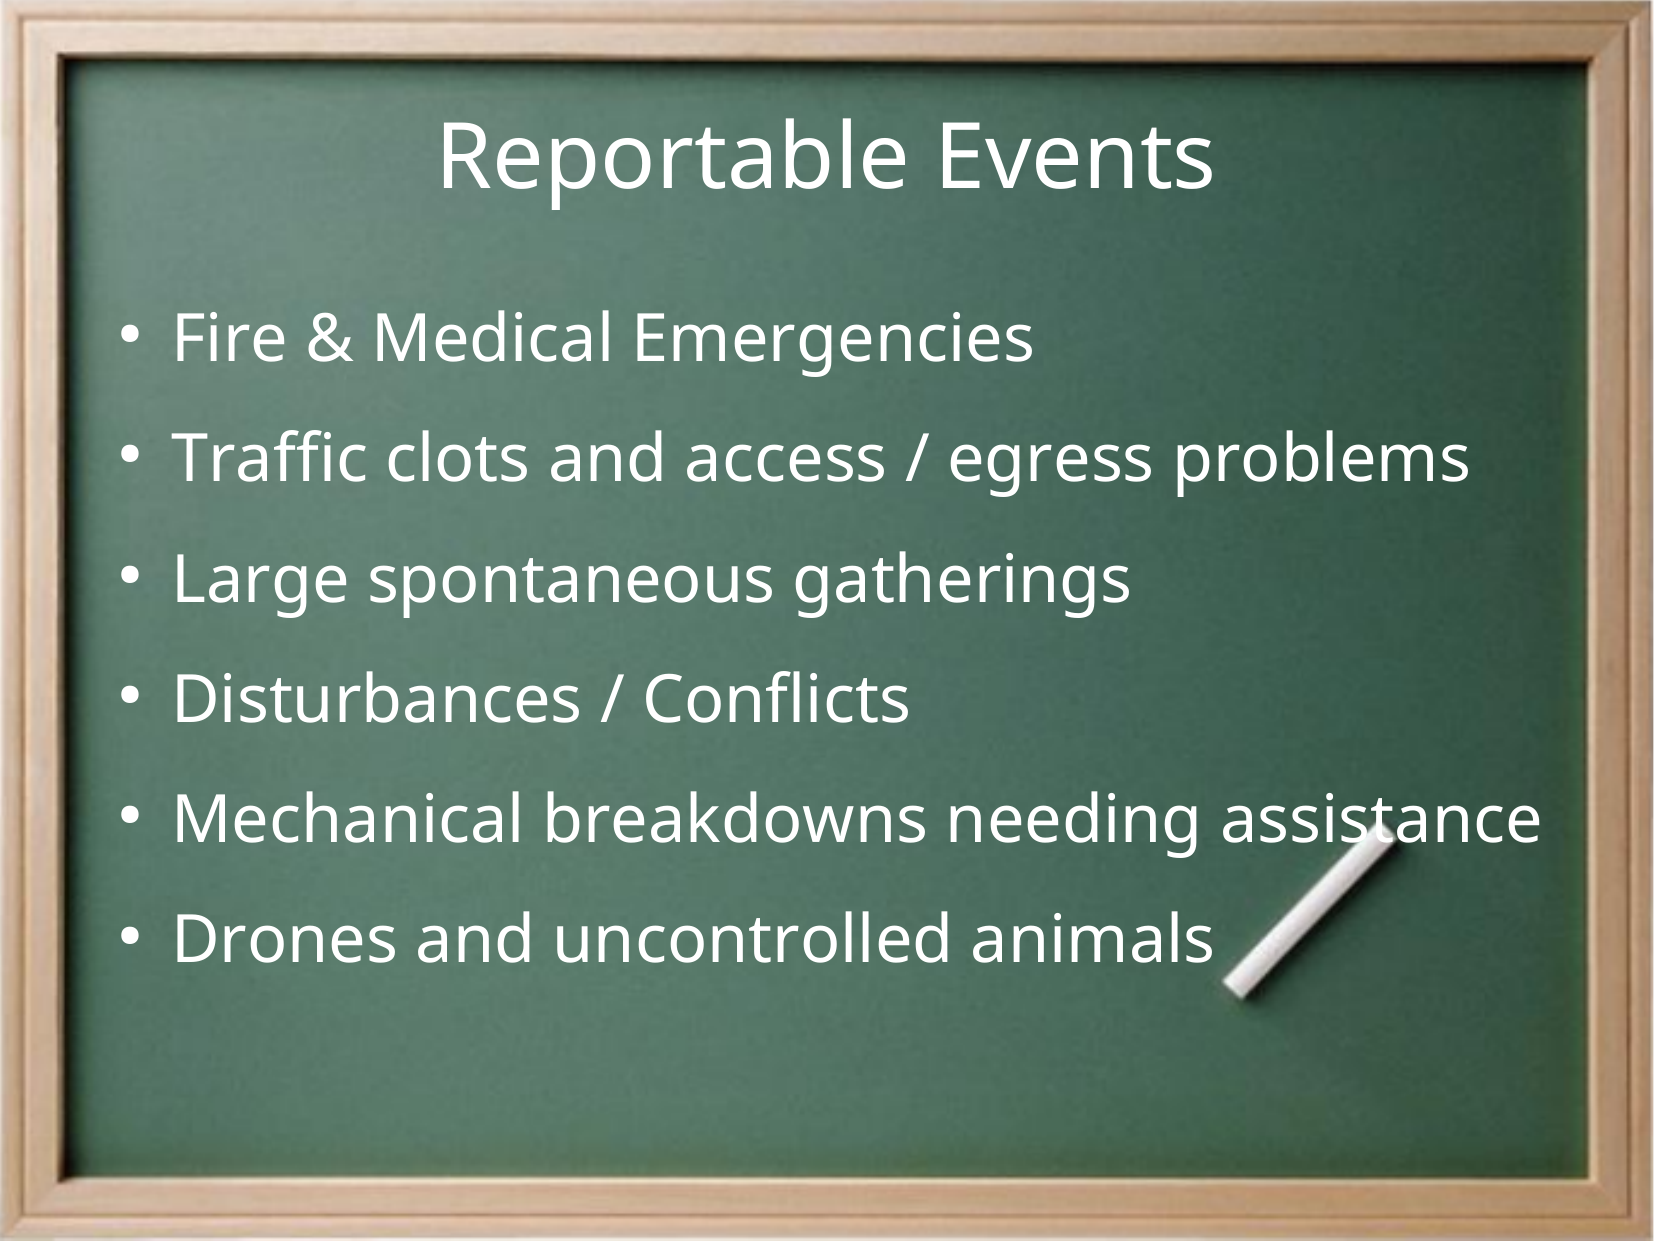

# Reportable Events
Fire & Medical Emergencies
Traffic clots and access / egress problems
Large spontaneous gatherings
Disturbances / Conflicts
Mechanical breakdowns needing assistance
Drones and uncontrolled animals